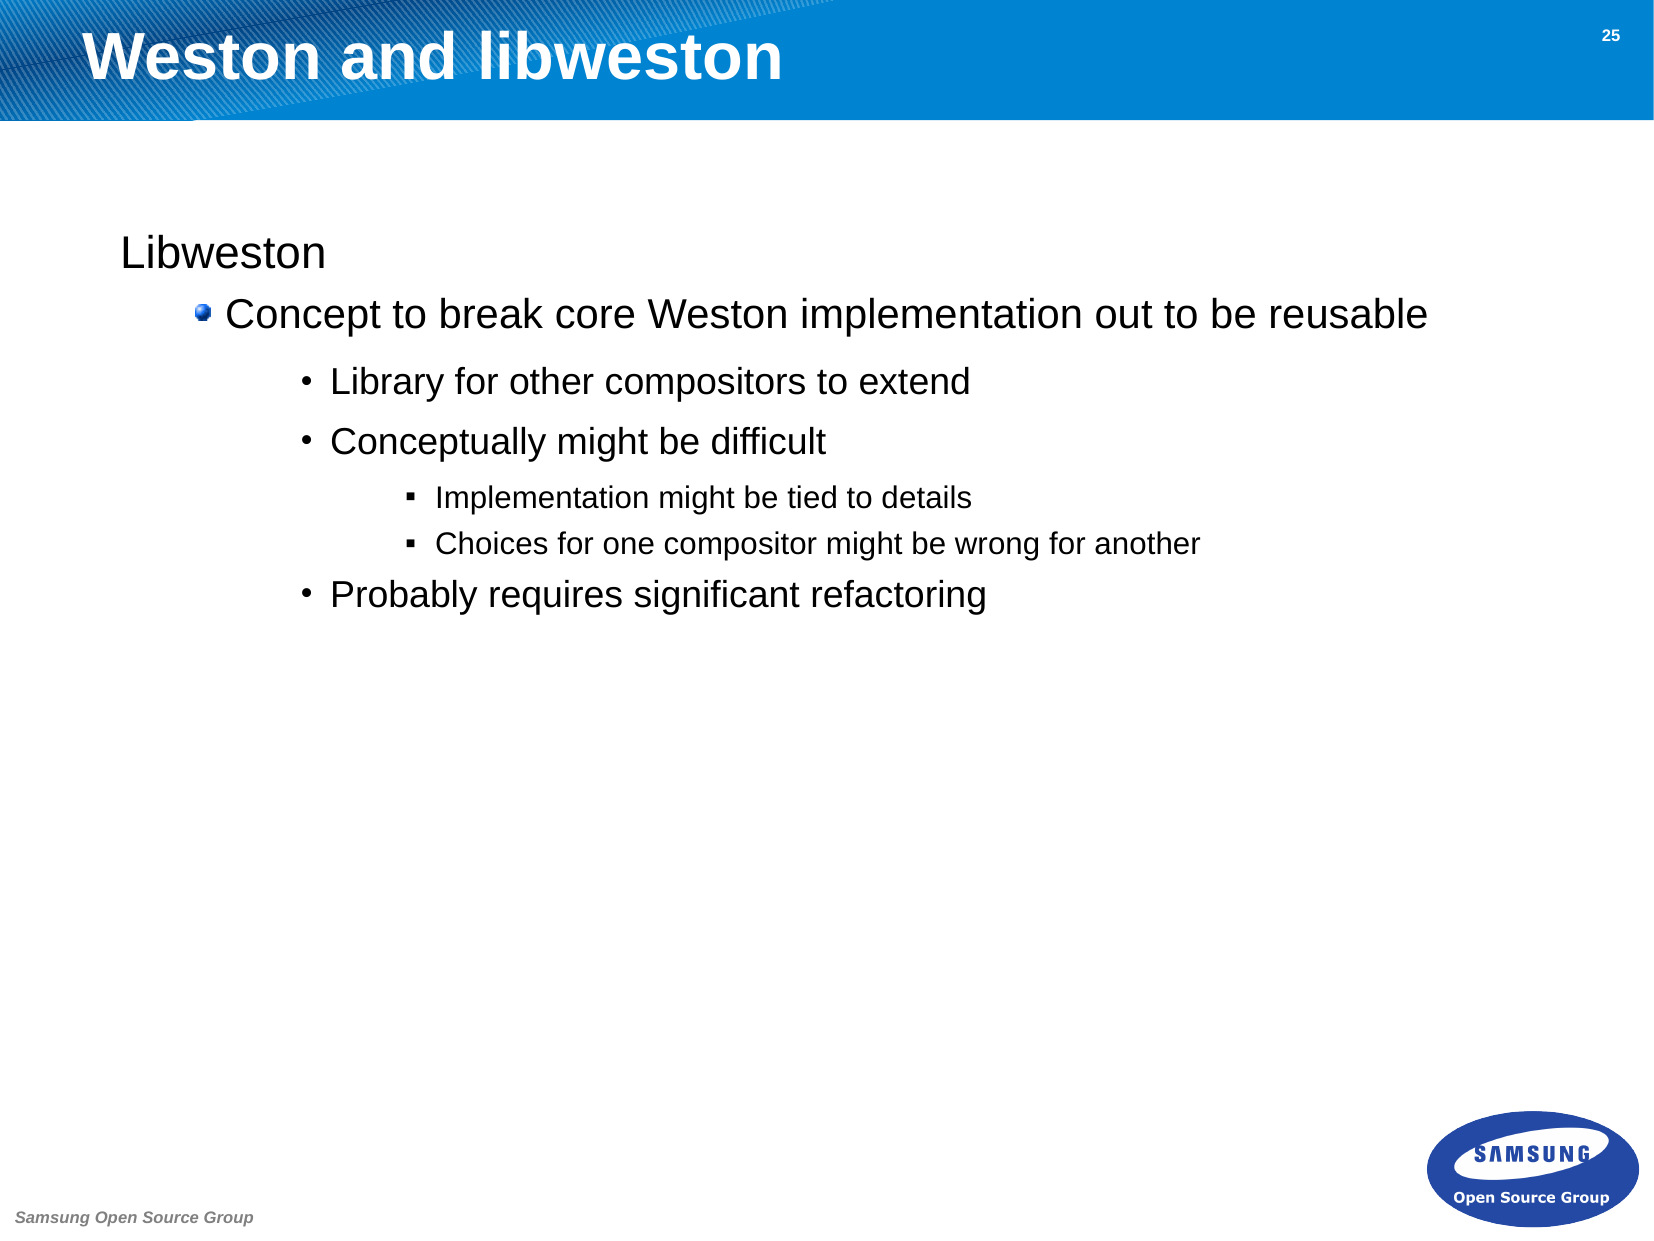

# Weston and libweston
Libweston
Concept to break core Weston implementation out to be reusable
Library for other compositors to extend
Conceptually might be difficult
Implementation might be tied to details
Choices for one compositor might be wrong for another
Probably requires significant refactoring